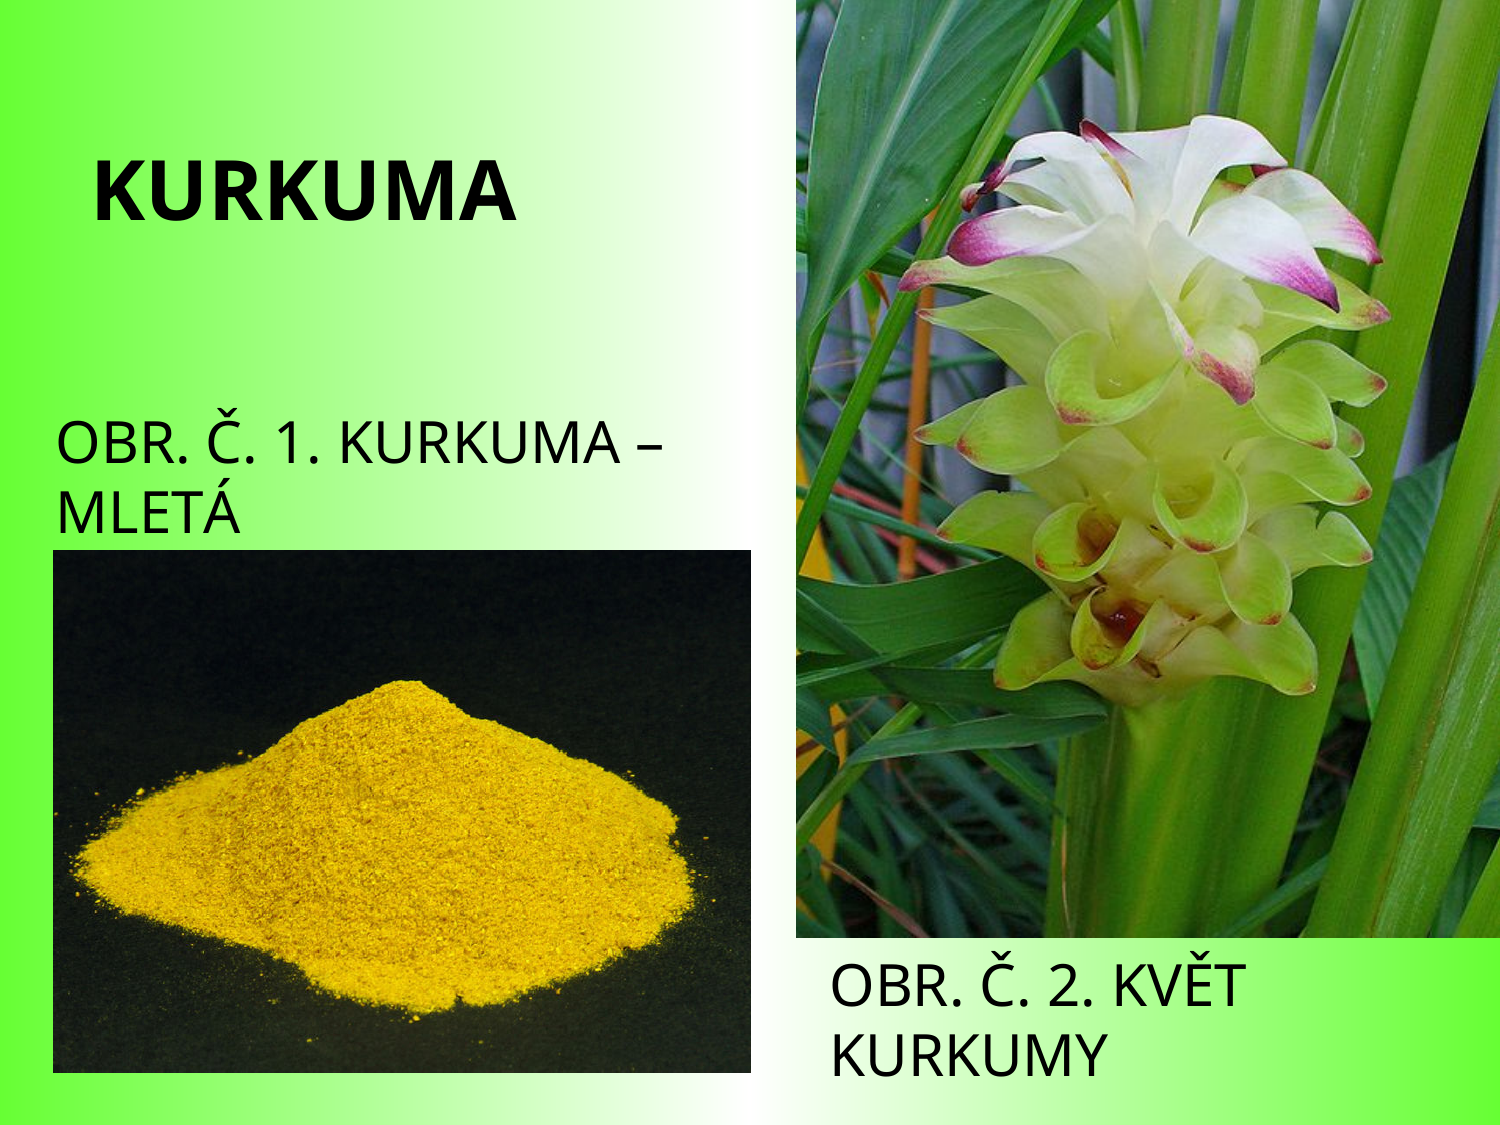

# KURKUMA
OBR. Č. 1. KURKUMA – MLETÁ
OBR. Č. 2. KVĚT KURKUMY